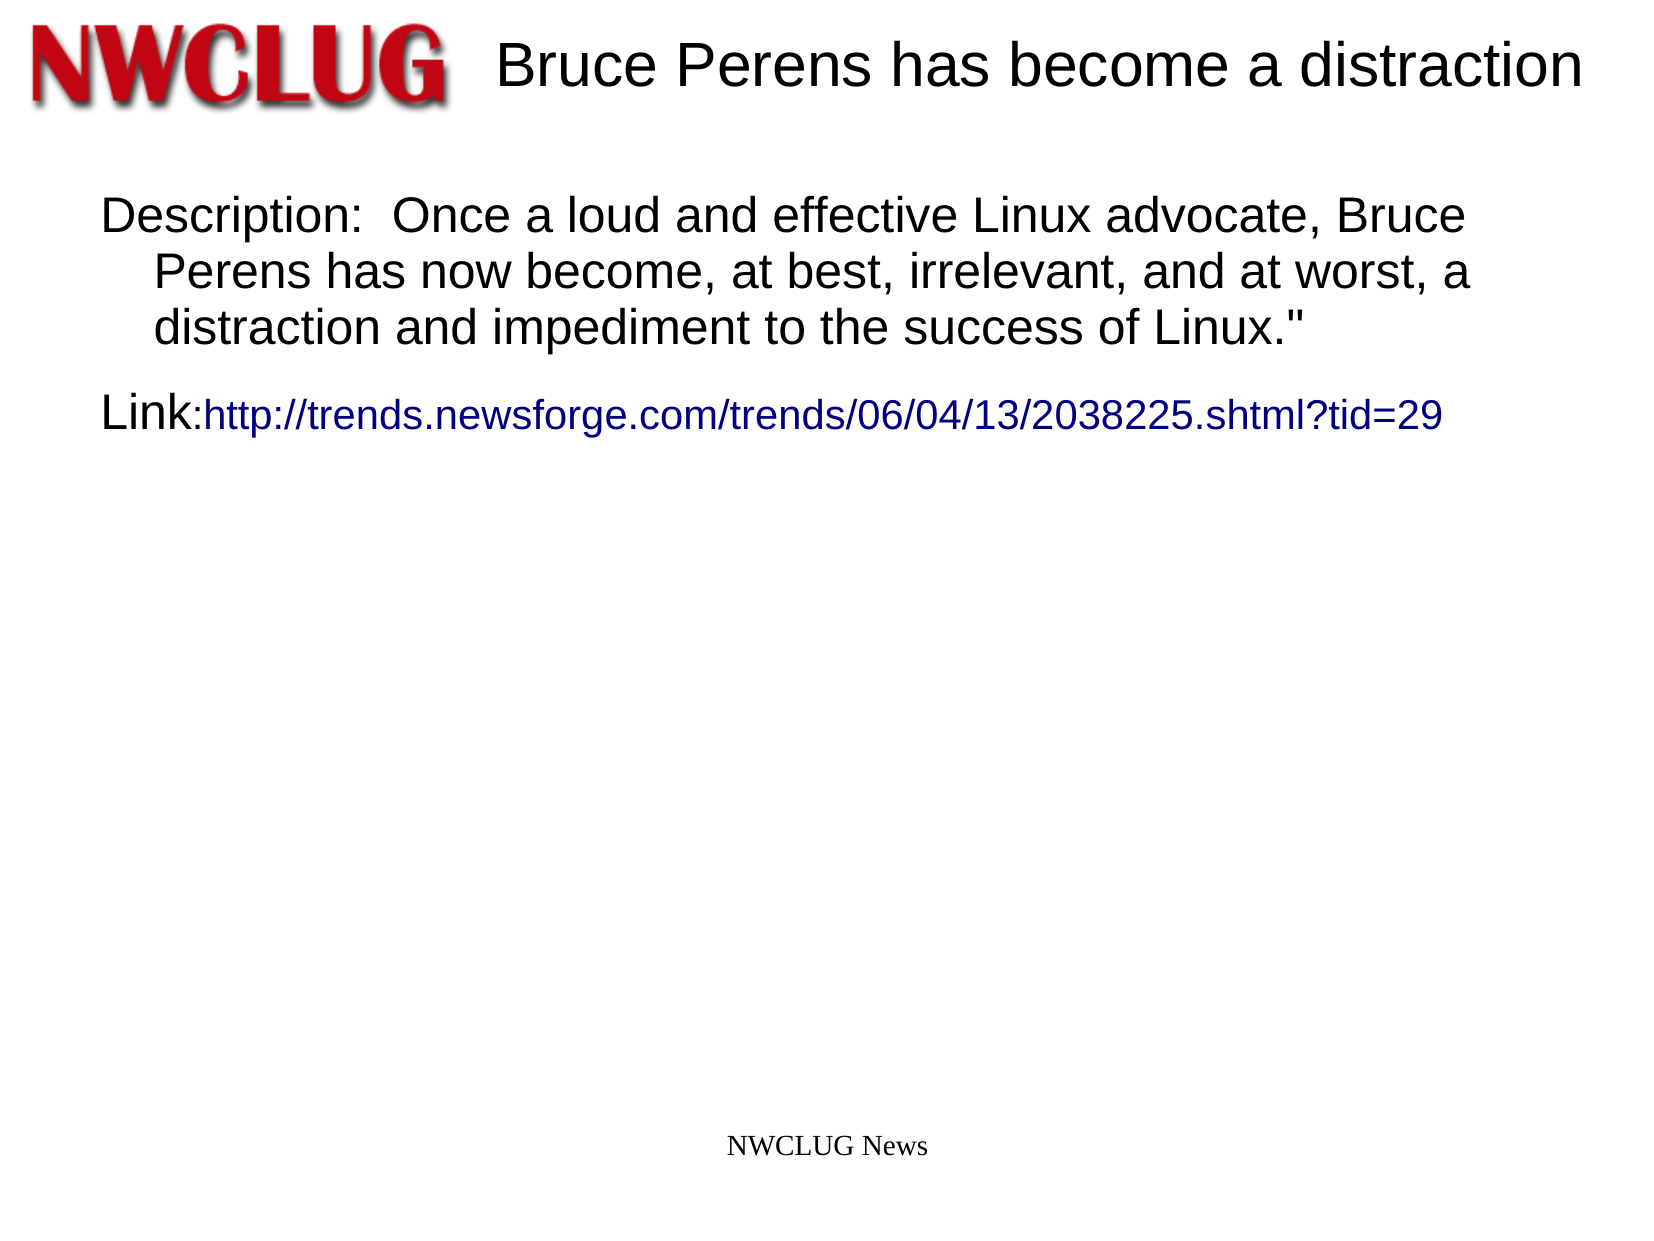

# Bruce Perens has become a distraction
Description: Once a loud and effective Linux advocate, Bruce Perens has now become, at best, irrelevant, and at worst, a distraction and impediment to the success of Linux."
Link:http://trends.newsforge.com/trends/06/04/13/2038225.shtml?tid=29